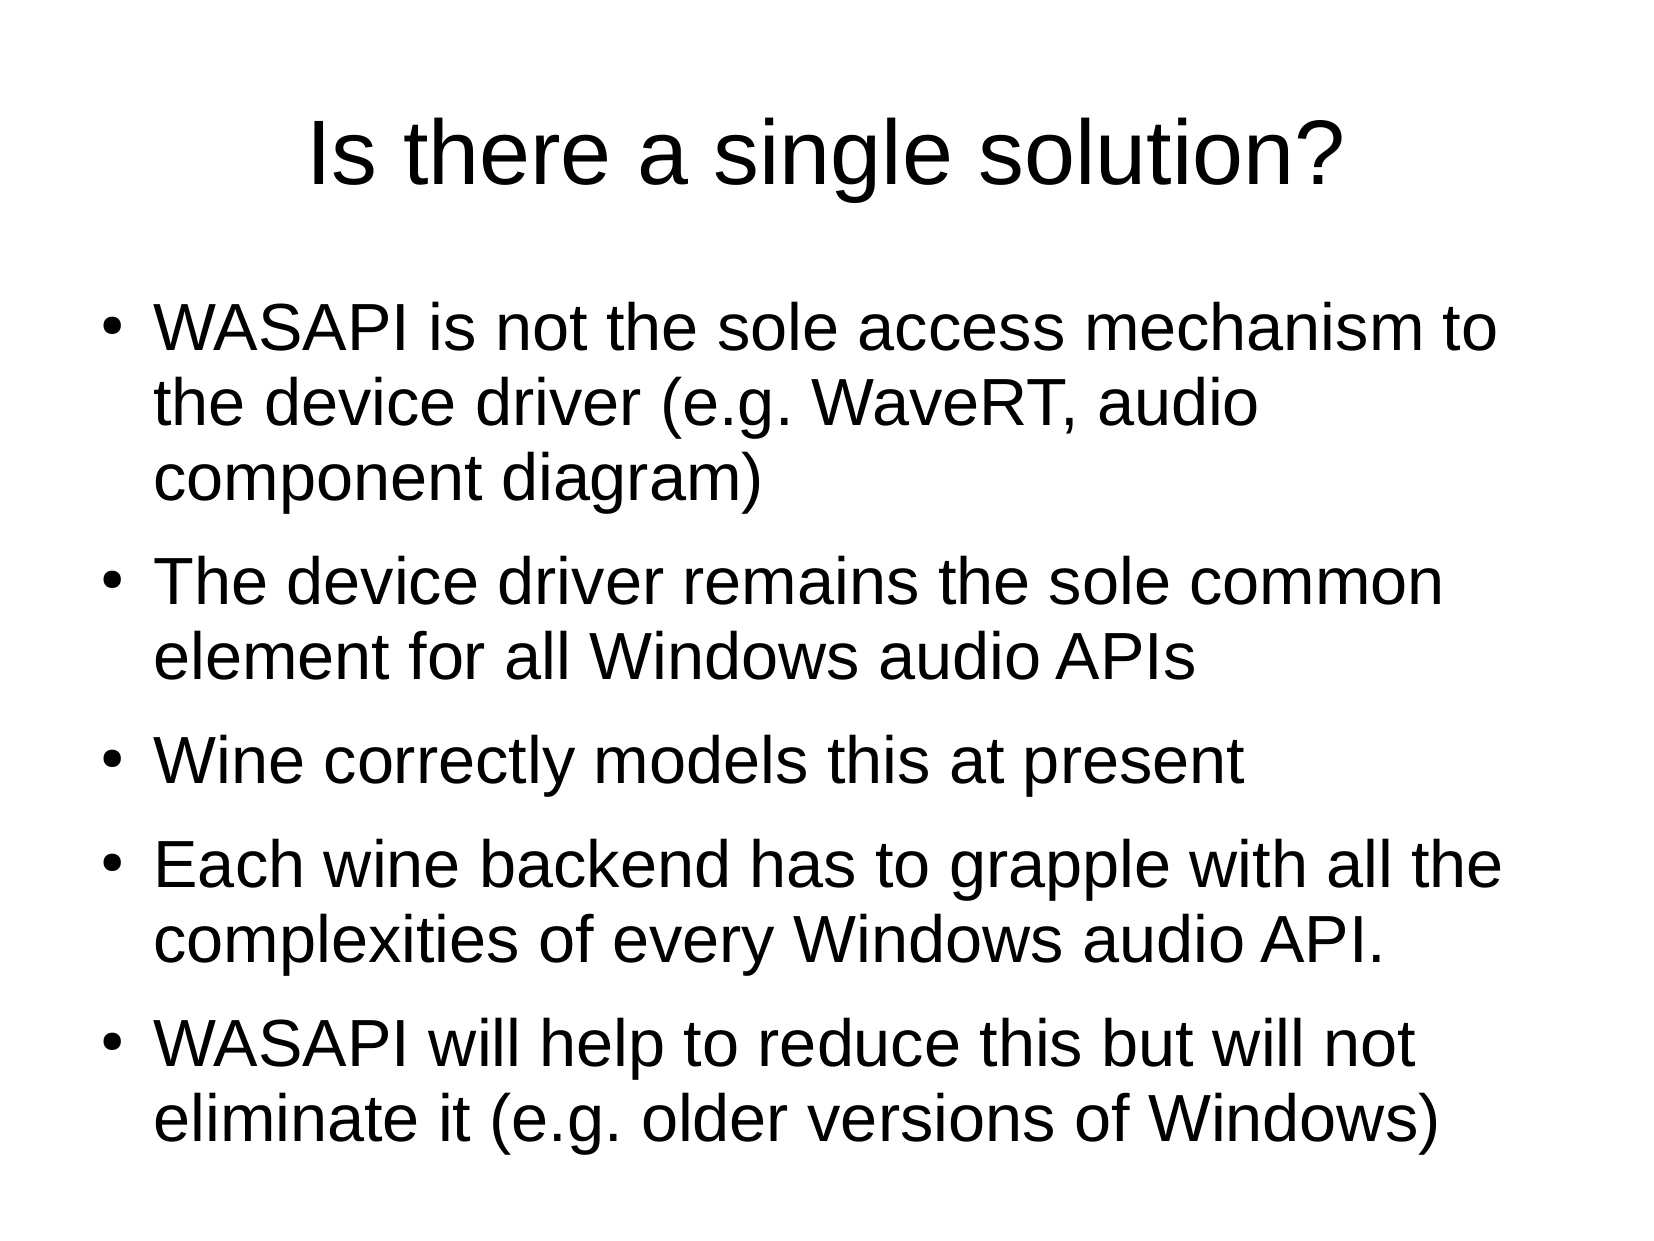

# Is there a single solution?
WASAPI is not the sole access mechanism to the device driver (e.g. WaveRT, audio component diagram)
The device driver remains the sole common element for all Windows audio APIs
Wine correctly models this at present
Each wine backend has to grapple with all the complexities of every Windows audio API.
WASAPI will help to reduce this but will not eliminate it (e.g. older versions of Windows)